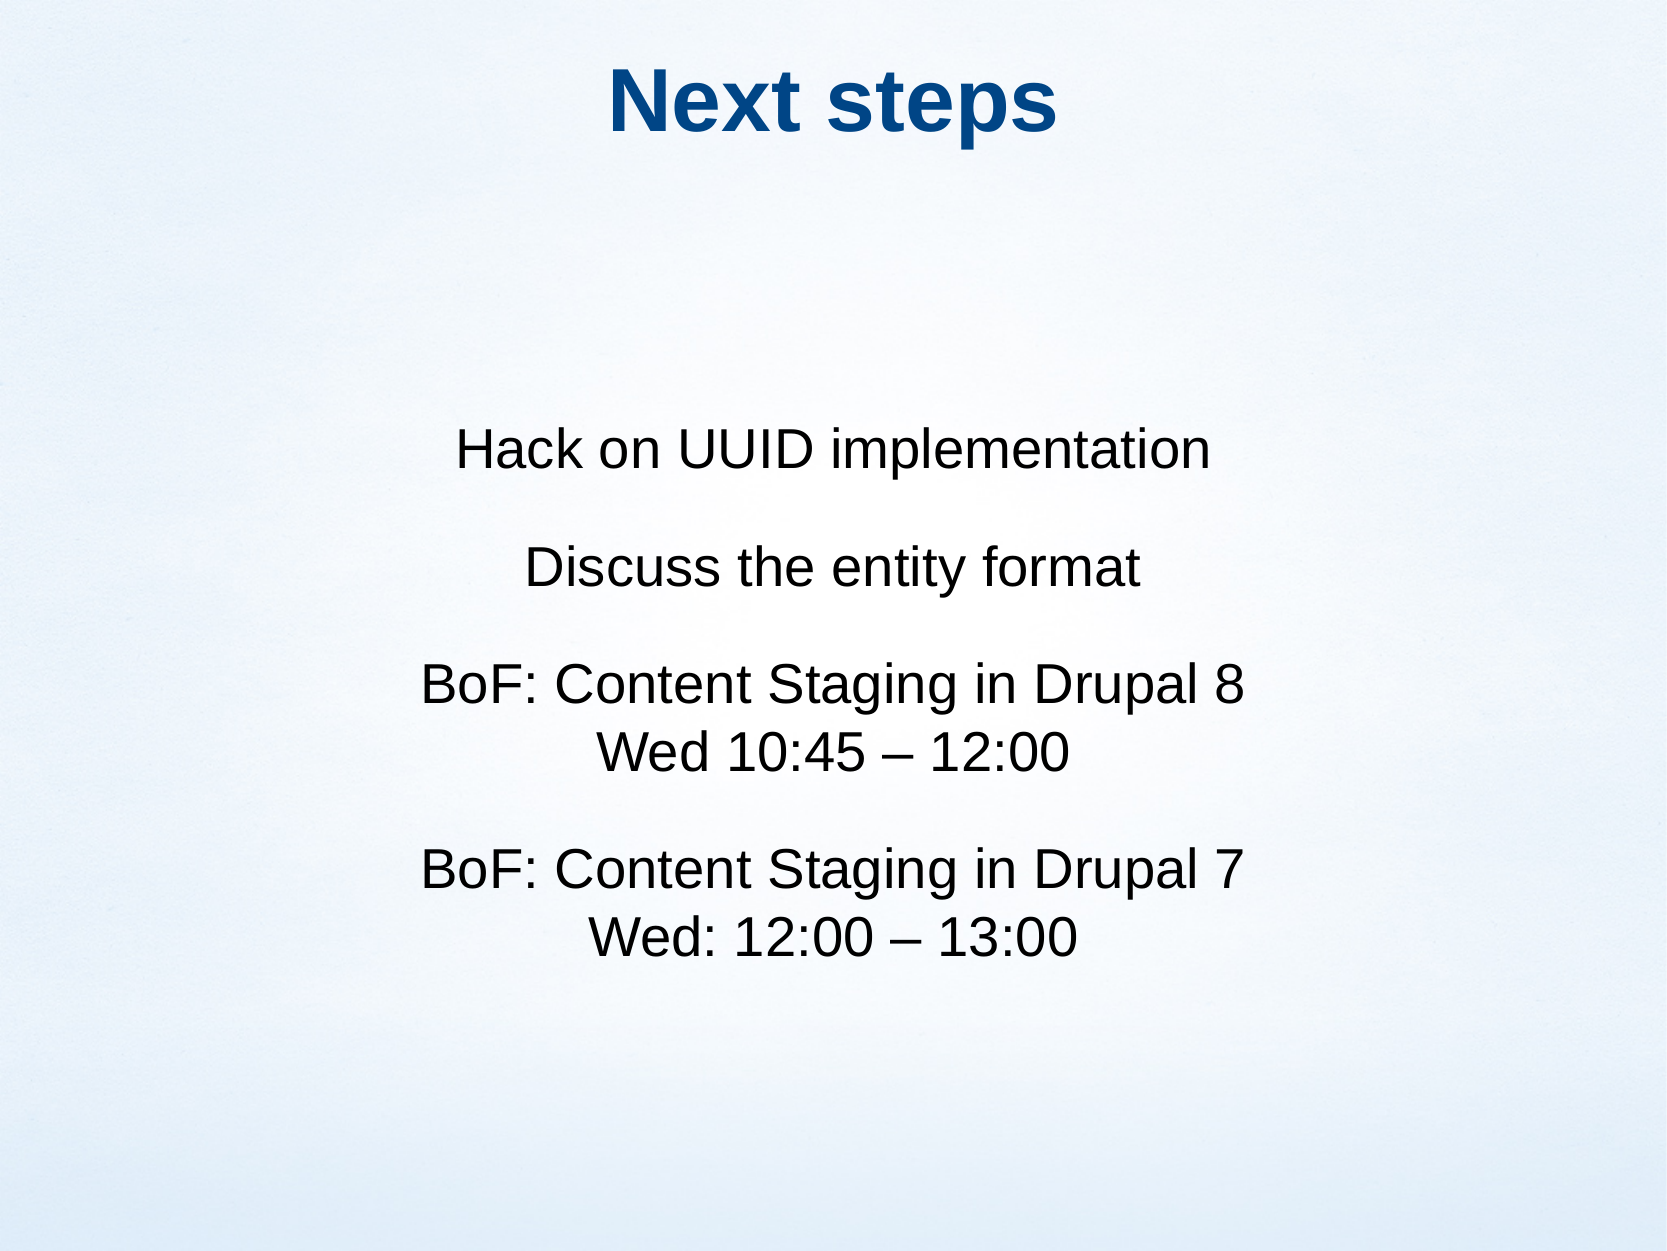

# Next steps
Hack on UUID implementation
Discuss the entity format
BoF: Content Staging in Drupal 8
Wed 10:45 – 12:00
BoF: Content Staging in Drupal 7
Wed: 12:00 – 13:00